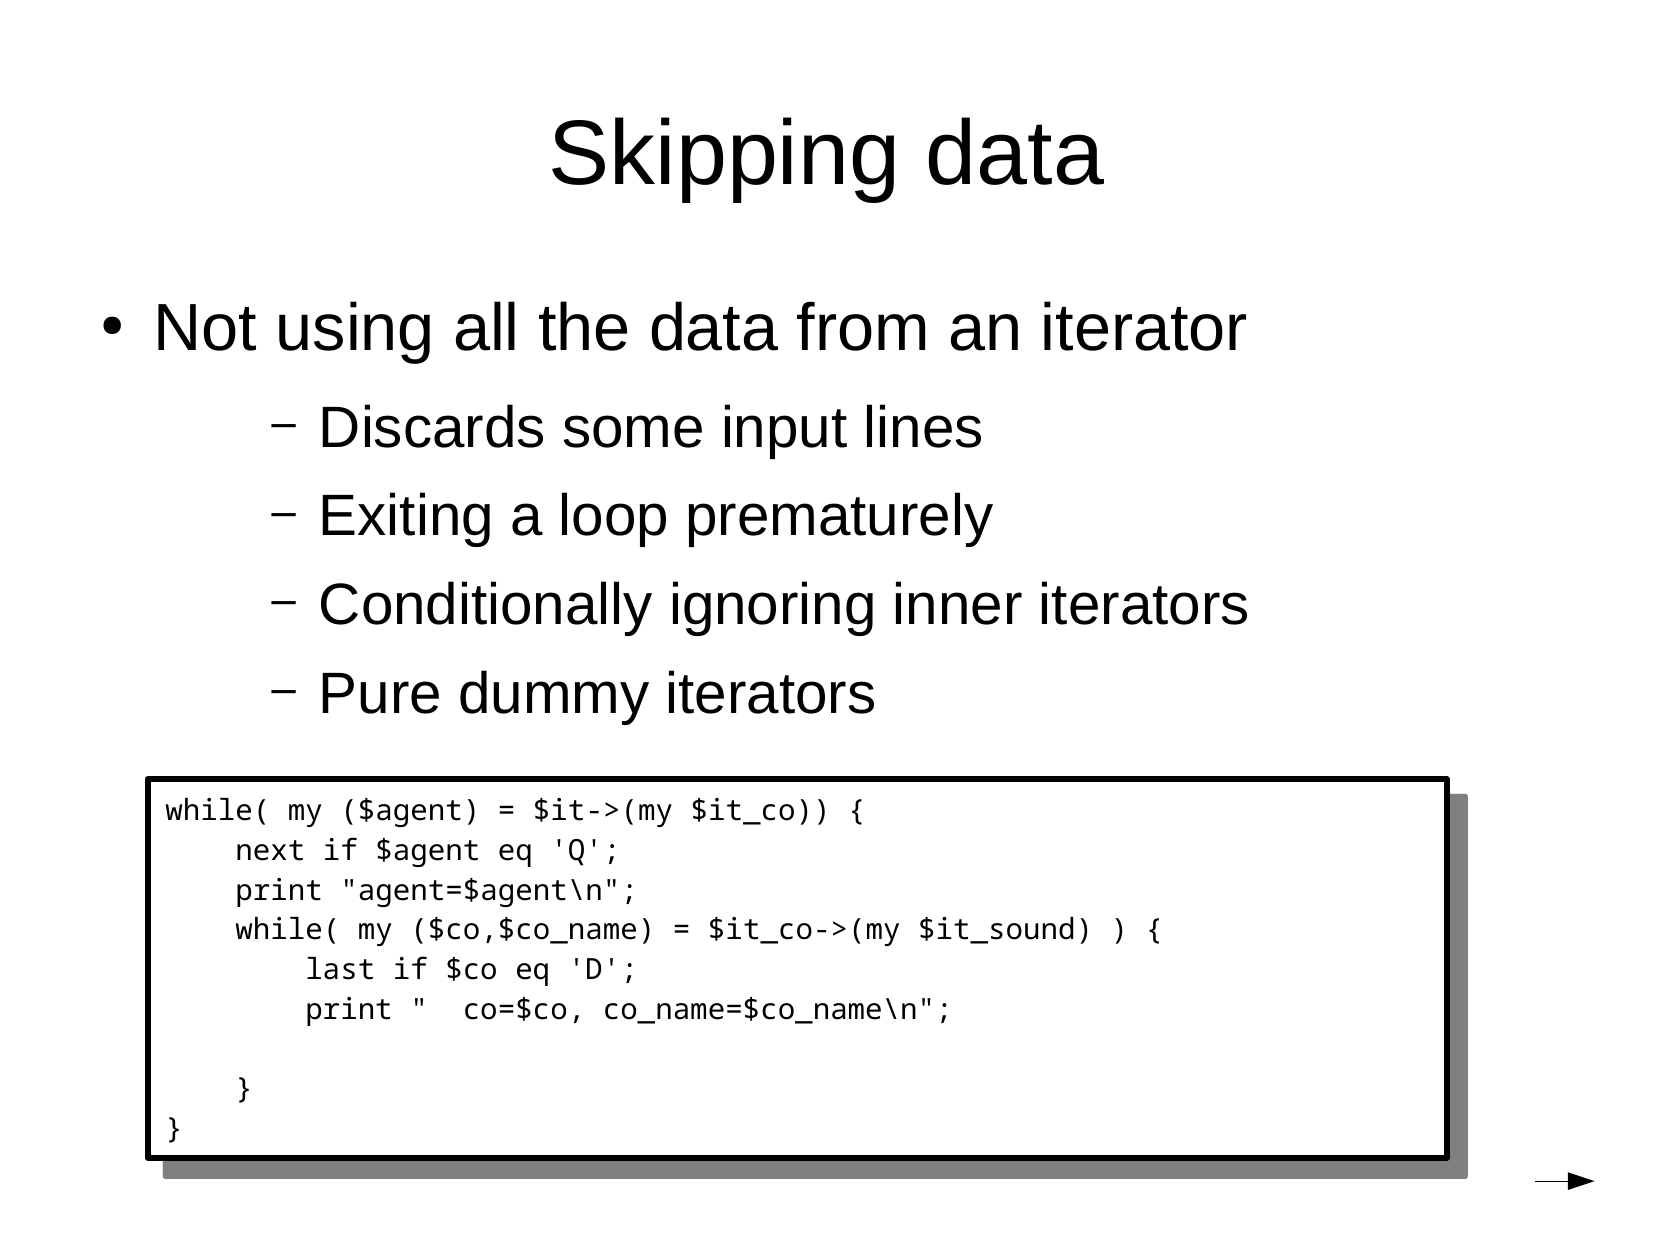

# Skipping data
Not using all the data from an iterator
Discards some input lines
Exiting a loop prematurely
Conditionally ignoring inner iterators
Pure dummy iterators
while( my ($agent) = $it->(my $it_co)) {
 next if $agent eq 'Q';
 print "agent=$agent\n";
 while( my ($co,$co_name) = $it_co->(my $it_sound) ) {
 last if $co eq 'D';
 print " co=$co, co_name=$co_name\n";
 }
}